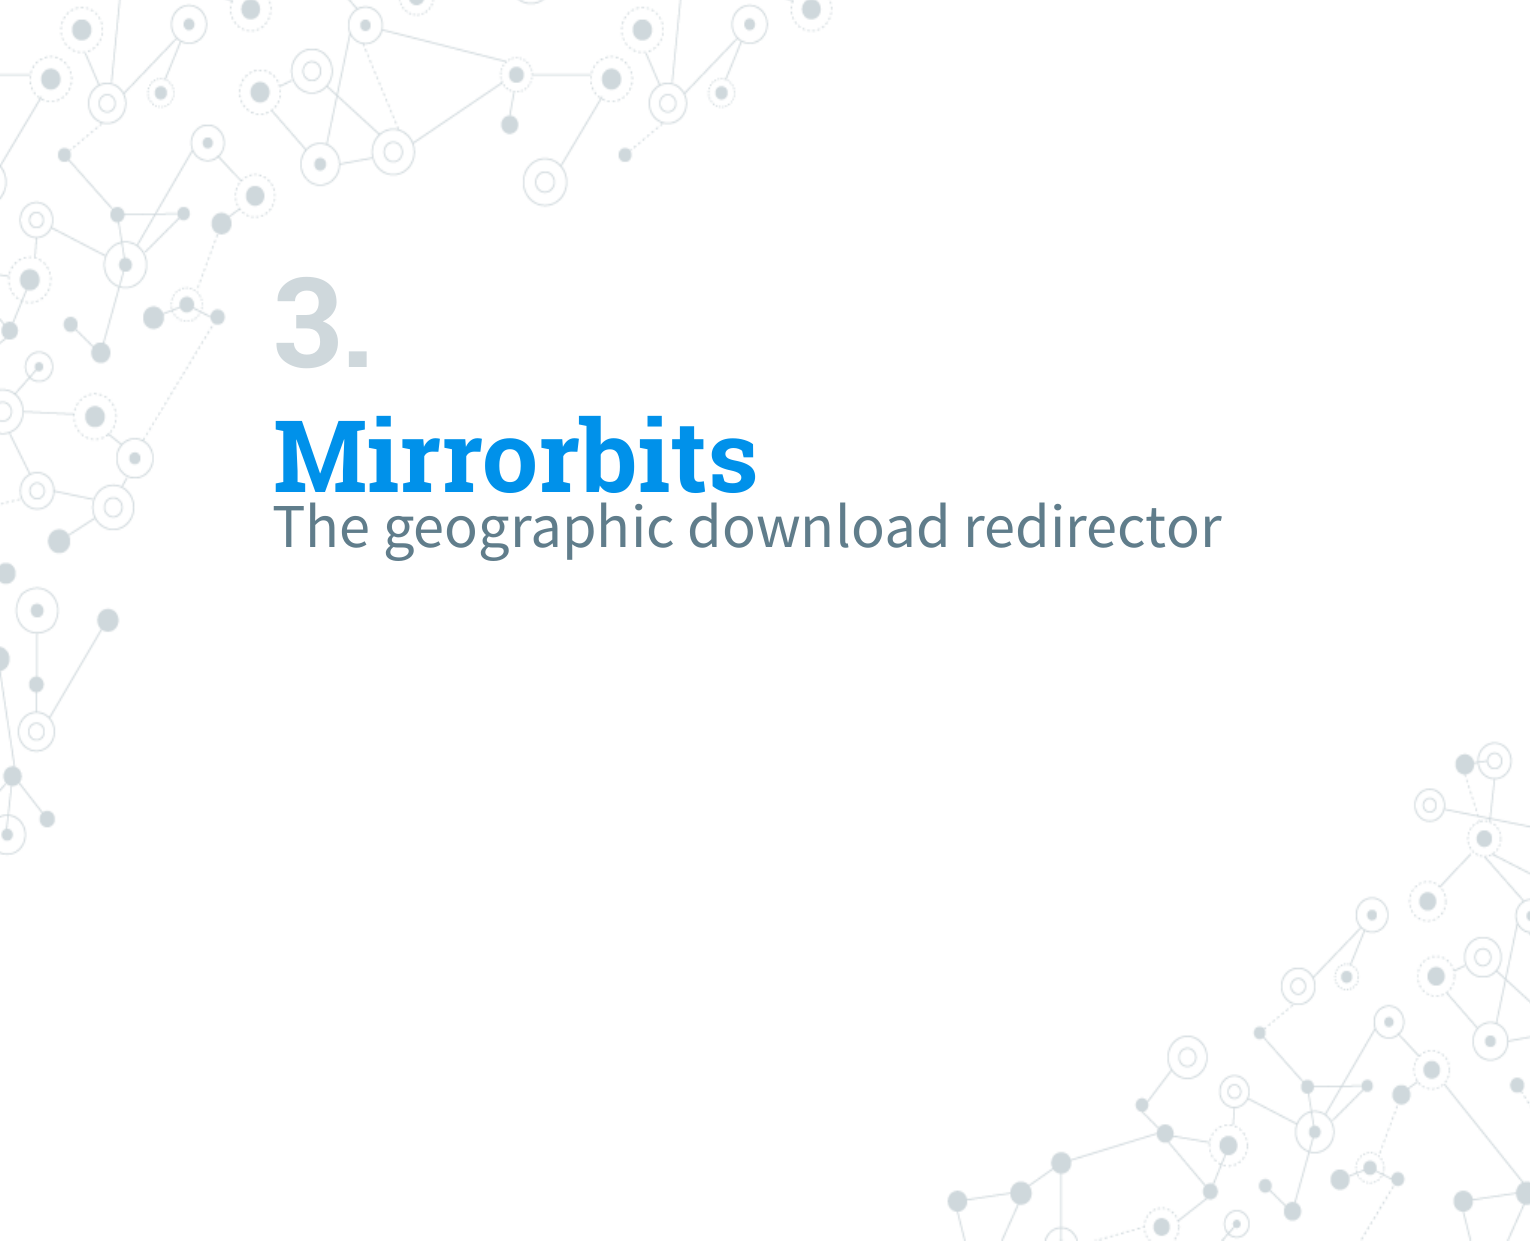

# 3. Mirrorbits
The geographic download redirector